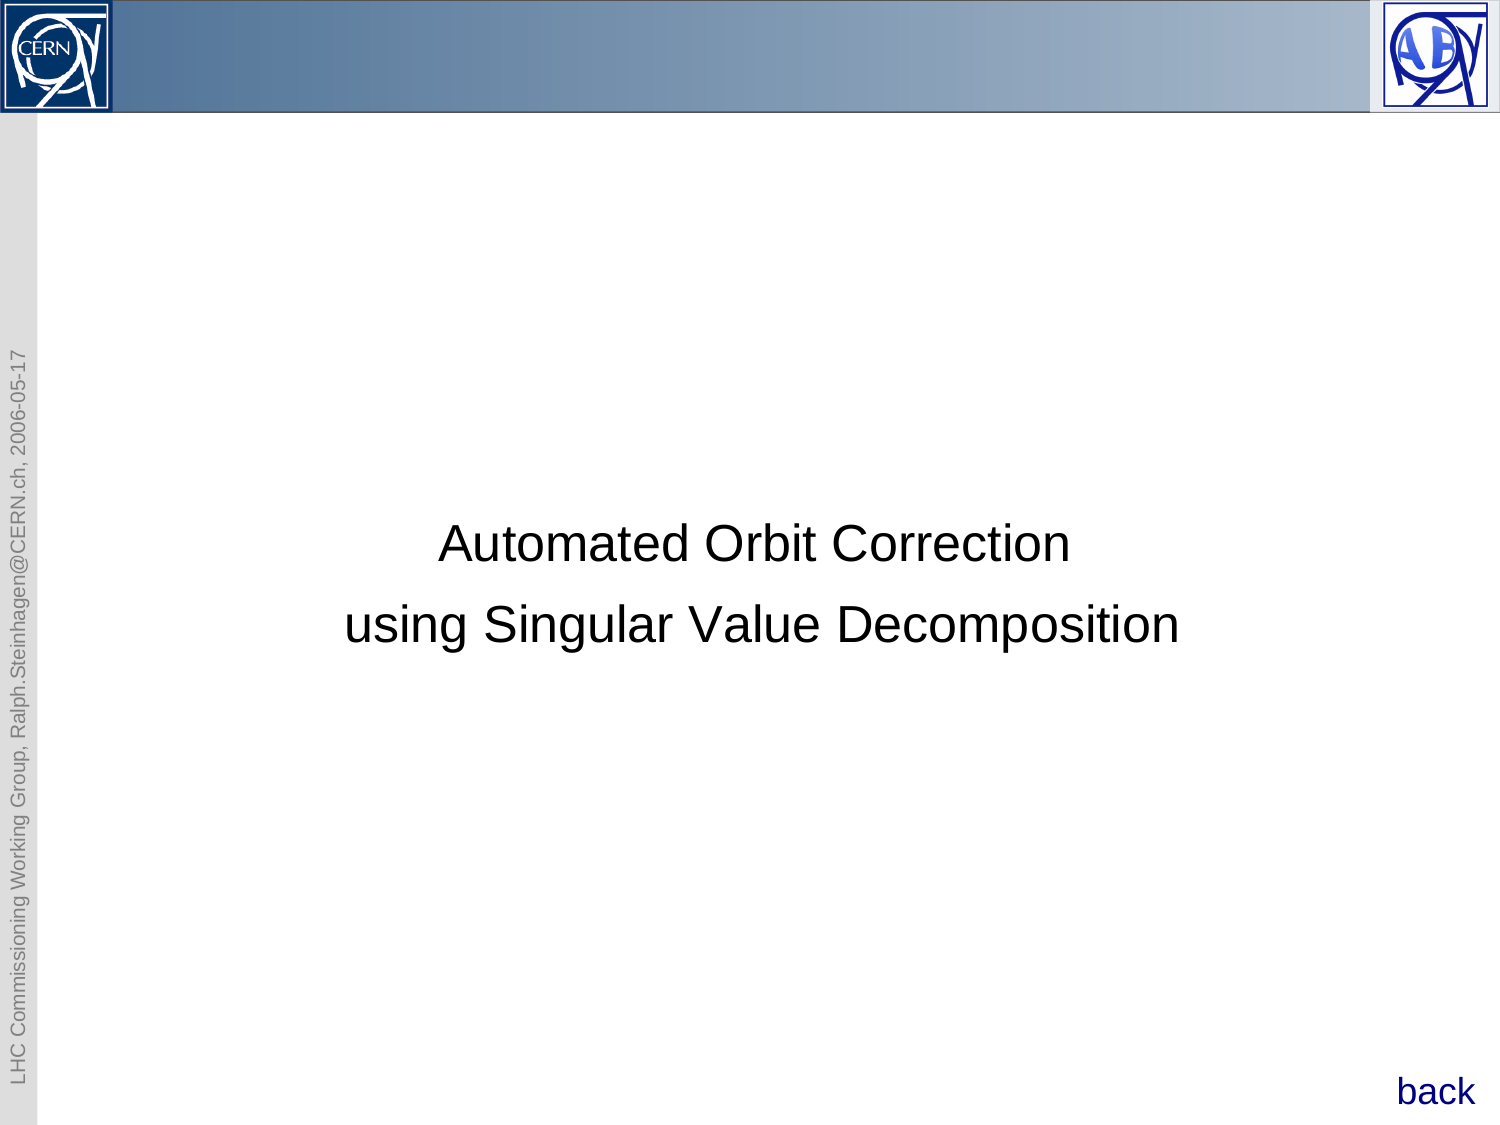

#
Automated Orbit Correction
using Singular Value Decomposition
back